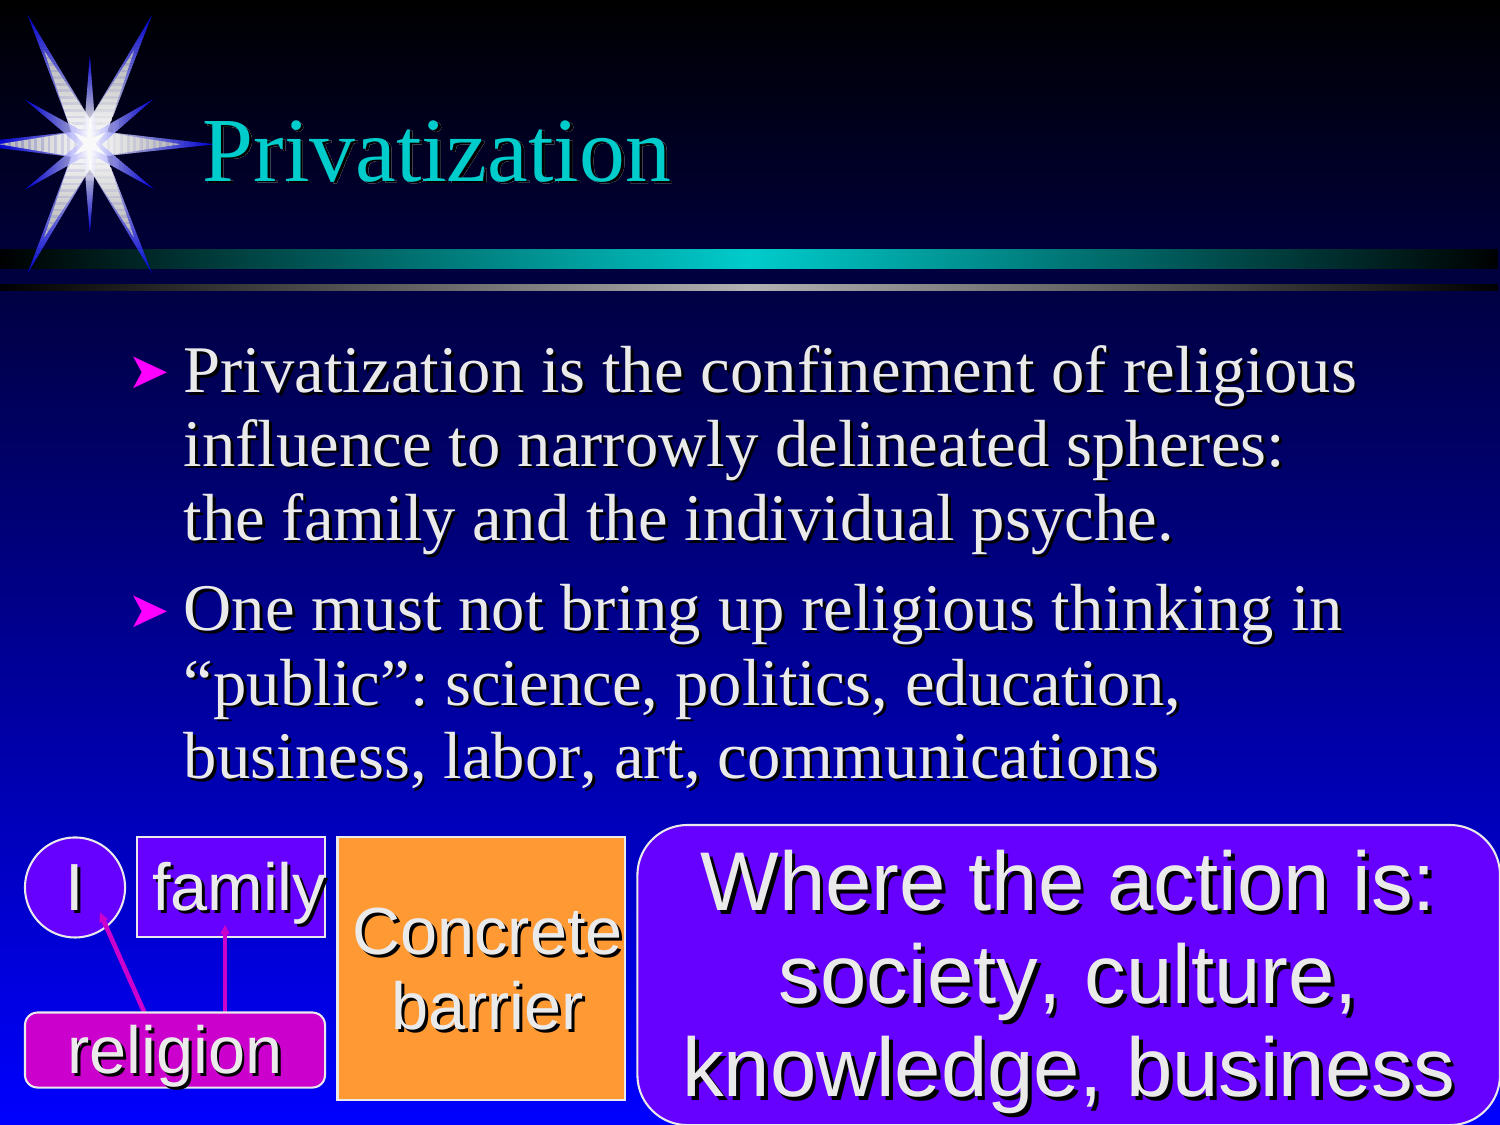

# Privatization
Privatization is the confinement of religious influence to narrowly delineated spheres: the family and the individual psyche.
One must not bring up religious thinking in “public”: science, politics, education, business, labor, art, communications
Where the action is:
society, culture,
knowledge, business
I
family
Concrete
barrier
religion